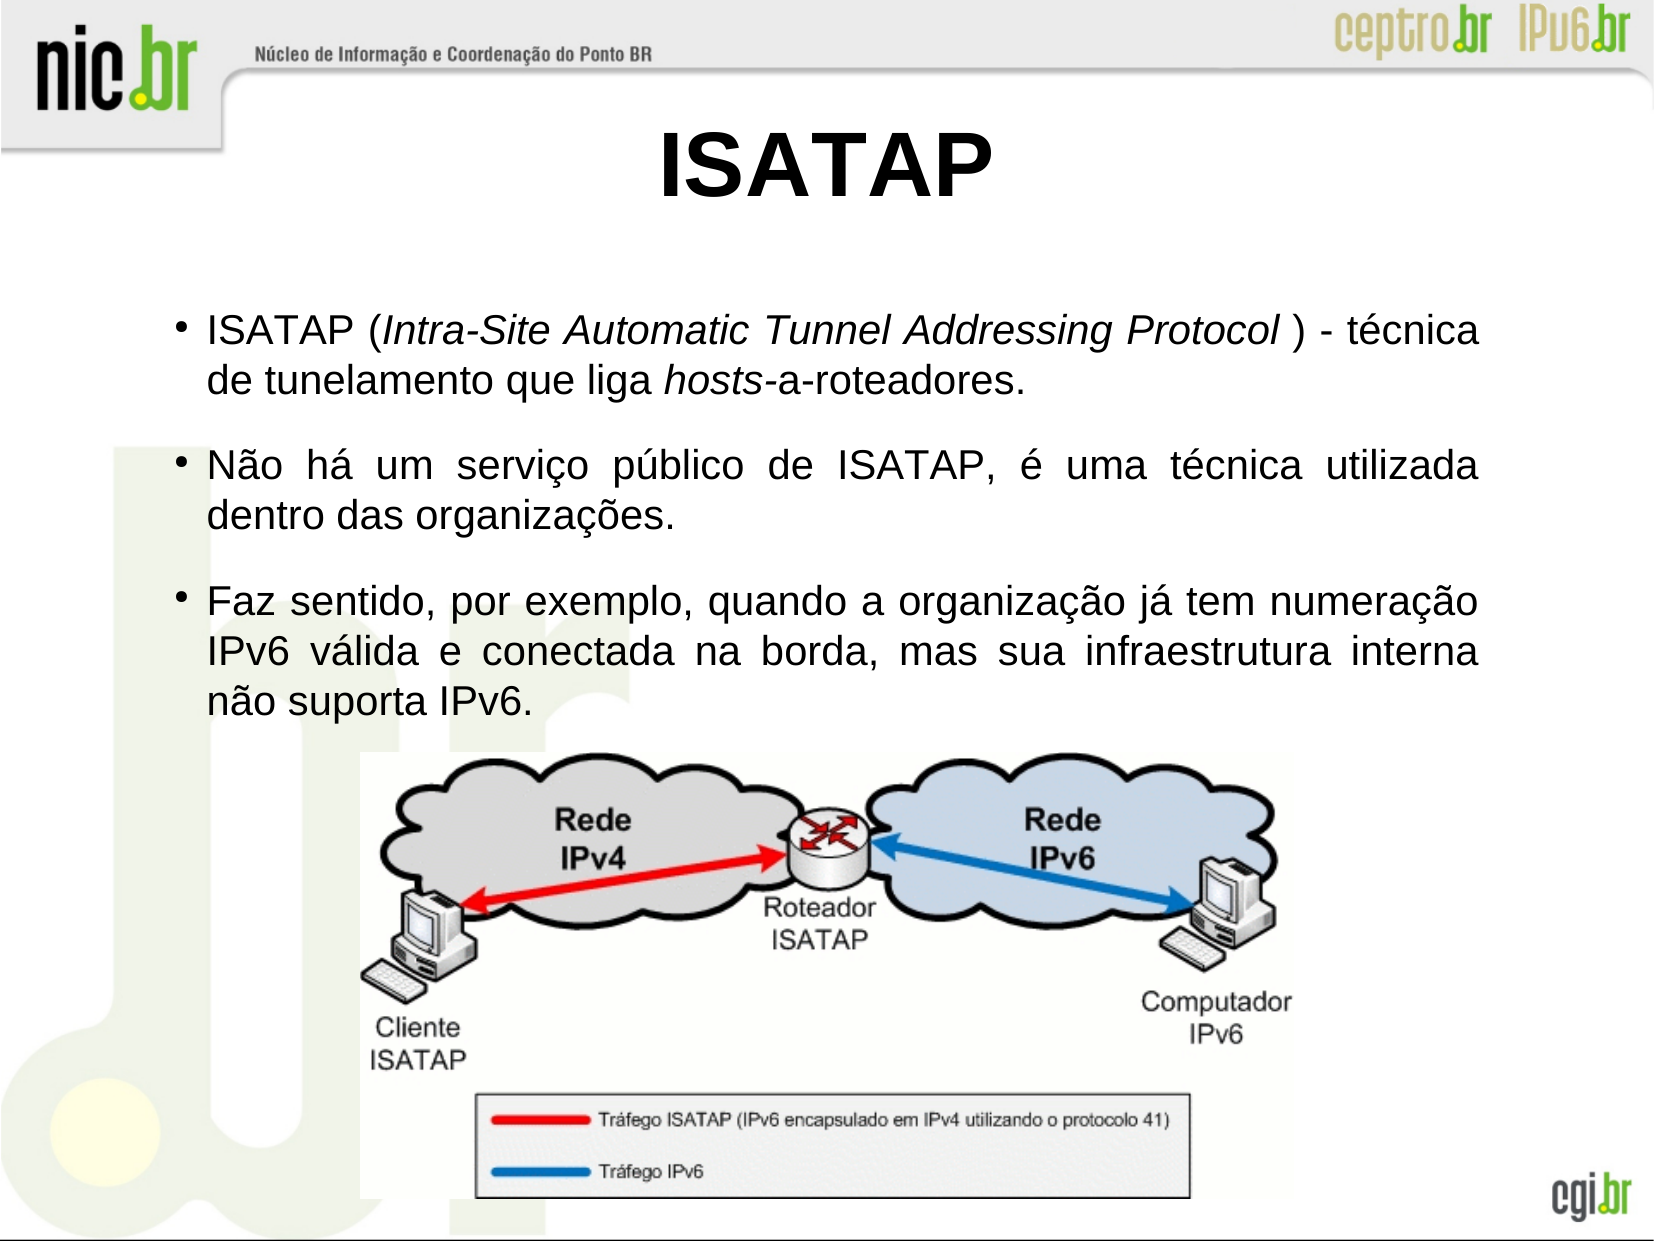

ISATAP
ISATAP (Intra-Site Automatic Tunnel Addressing Protocol ) - técnica de tunelamento que liga hosts-a-roteadores.
Não há um serviço público de ISATAP, é uma técnica utilizada dentro das organizações.
Faz sentido, por exemplo, quando a organização já tem numeração IPv6 válida e conectada na borda, mas sua infraestrutura interna não suporta IPv6.